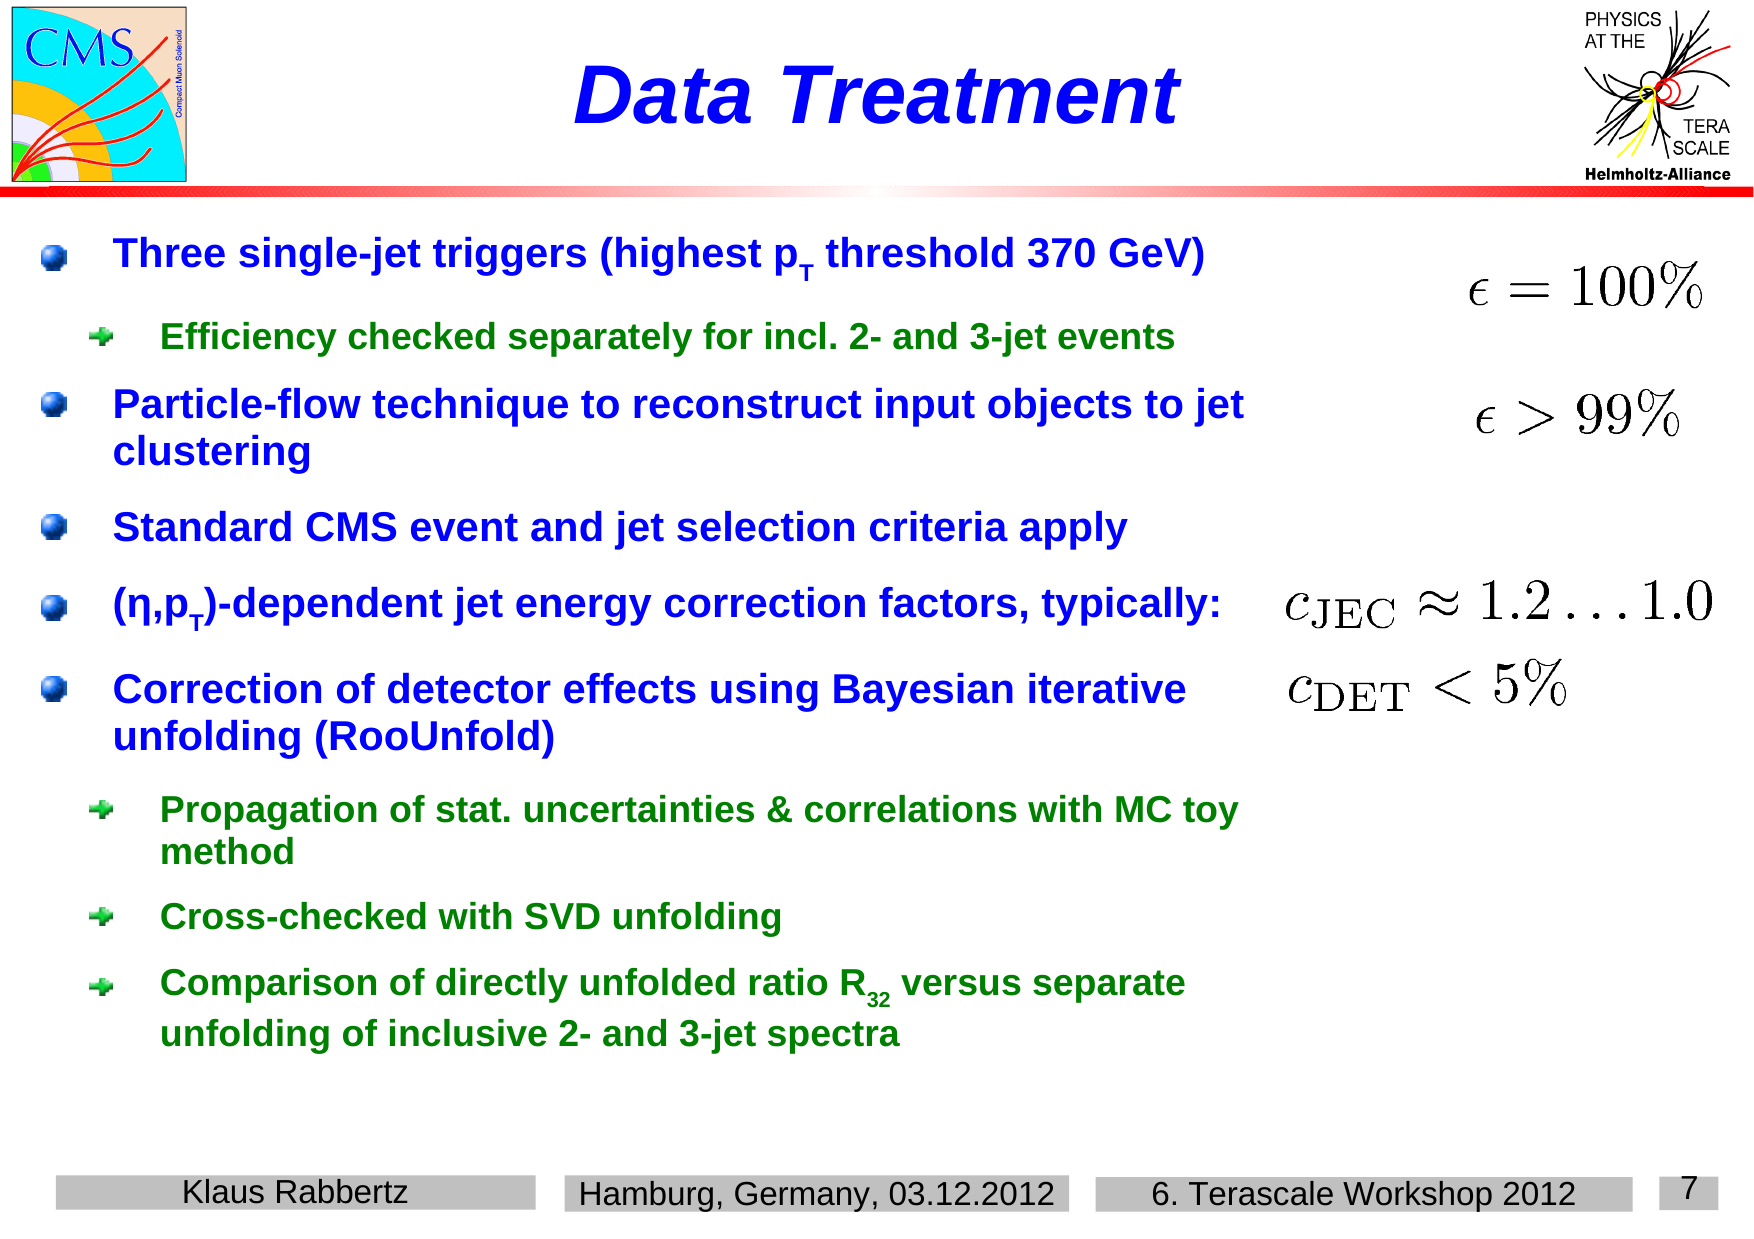

# Data Treatment
Three single-jet triggers (highest pT threshold 370 GeV)
Efficiency checked separately for incl. 2- and 3-jet events
Particle-flow technique to reconstruct input objects to jet clustering
Standard CMS event and jet selection criteria apply
(η,pT)-dependent jet energy correction factors, typically:
Correction of detector effects using Bayesian iterative unfolding (RooUnfold)
Propagation of stat. uncertainties & correlations with MC toy method
Cross-checked with SVD unfolding
Comparison of directly unfolded ratio R32 versus separate unfolding of inclusive 2- and 3-jet spectra